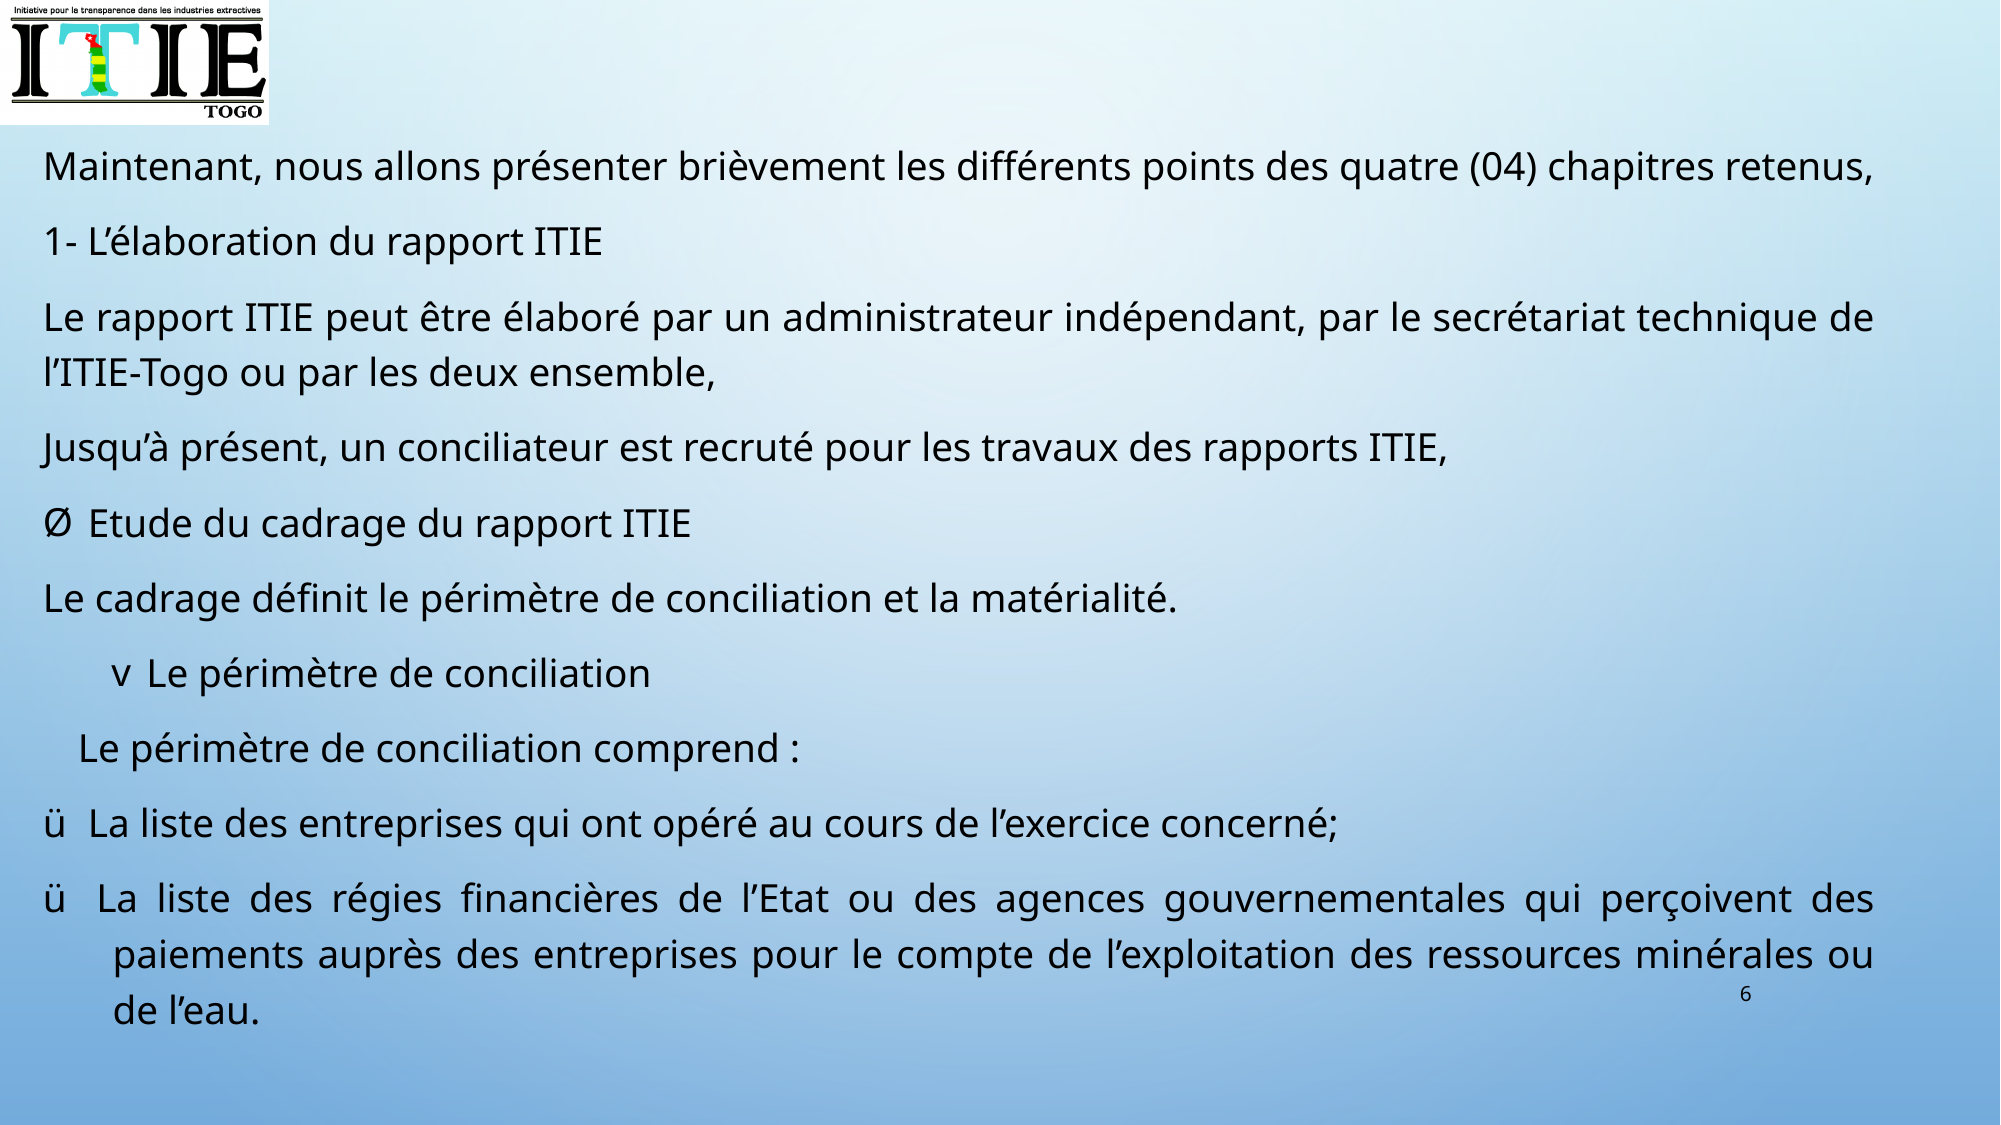

# Maintenant, nous allons présenter brièvement les différents points des quatre (04) chapitres retenus,
1- L’élaboration du rapport ITIE
Le rapport ITIE peut être élaboré par un administrateur indépendant, par le secrétariat technique de l’ITIE-Togo ou par les deux ensemble,
Jusqu’à présent, un conciliateur est recruté pour les travaux des rapports ITIE,
 Etude du cadrage du rapport ITIE
Le cadrage définit le périmètre de conciliation et la matérialité.
 Le périmètre de conciliation
Le périmètre de conciliation comprend :
 La liste des entreprises qui ont opéré au cours de l’exercice concerné;
 La liste des régies financières de l’Etat ou des agences gouvernementales qui perçoivent des paiements auprès des entreprises pour le compte de l’exploitation des ressources minérales ou de l’eau.